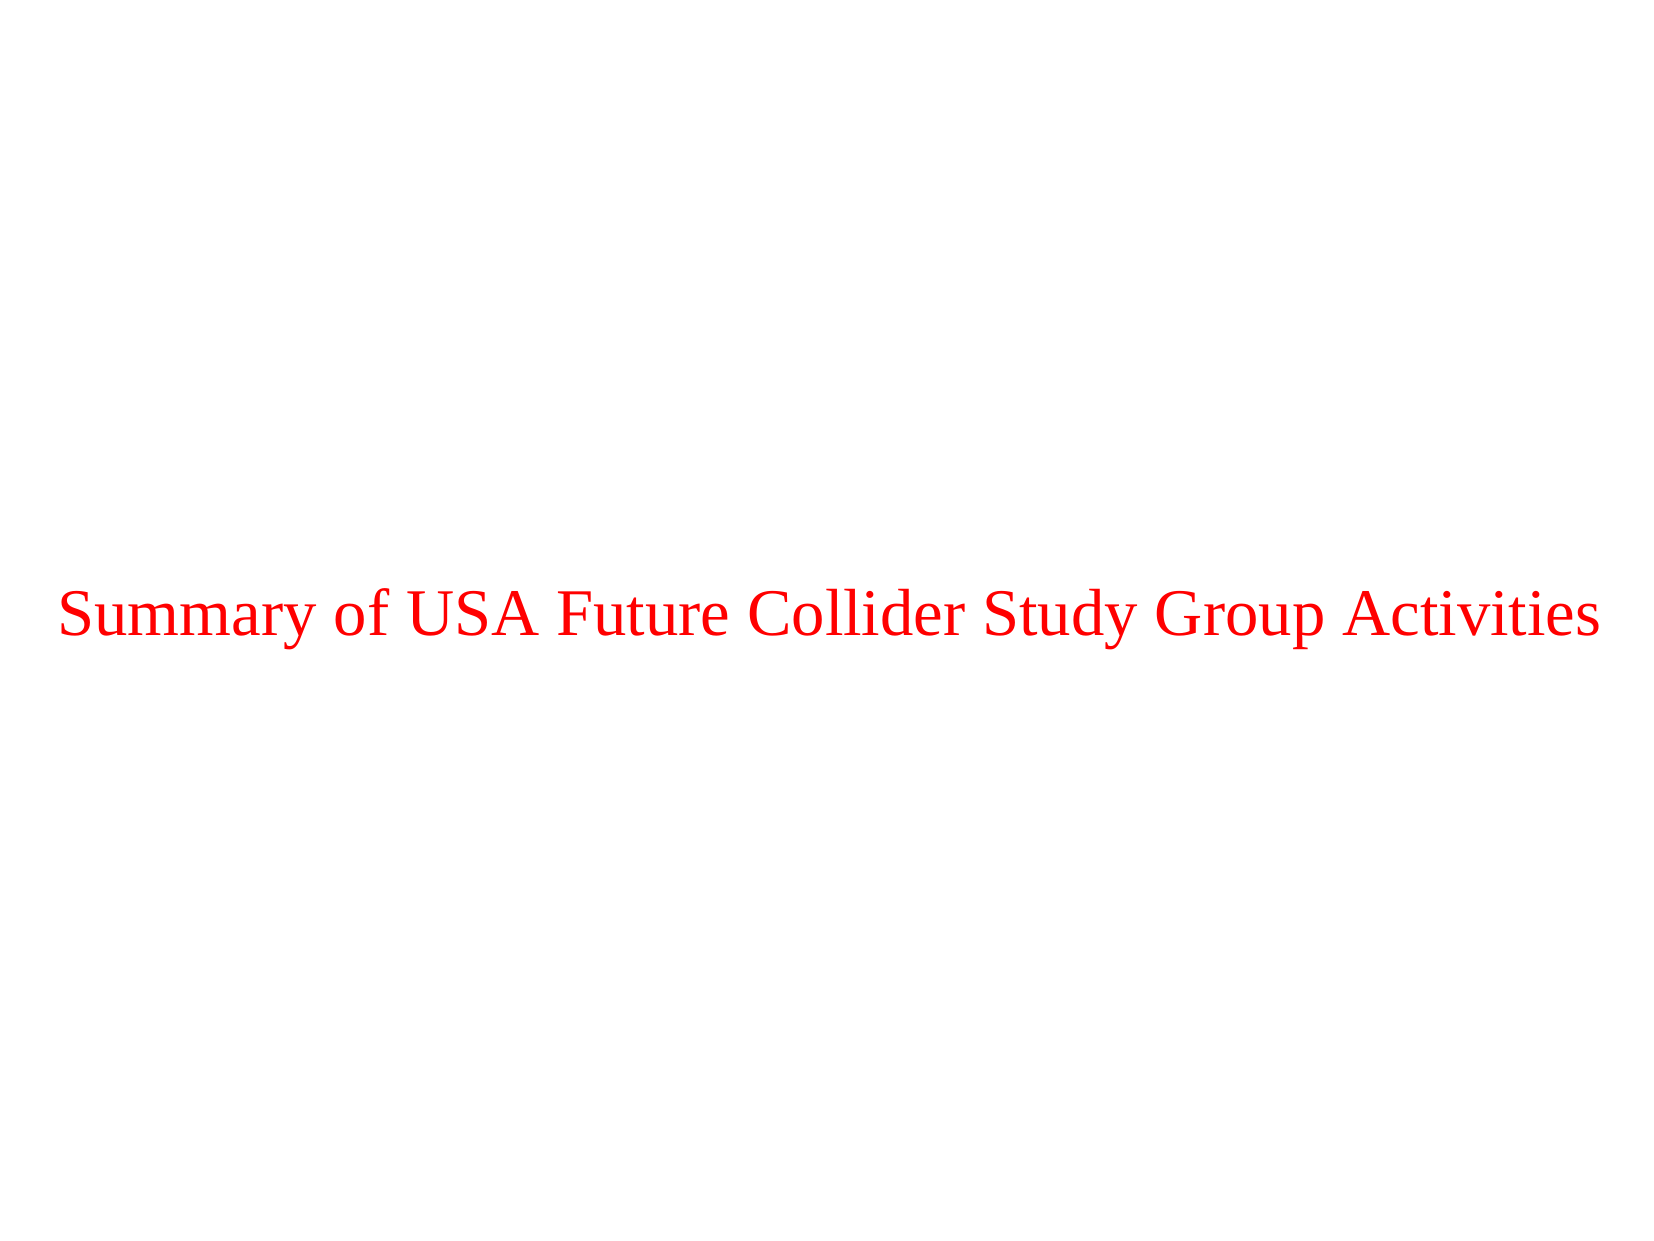

Summary of USA Future Collider Study Group Activities